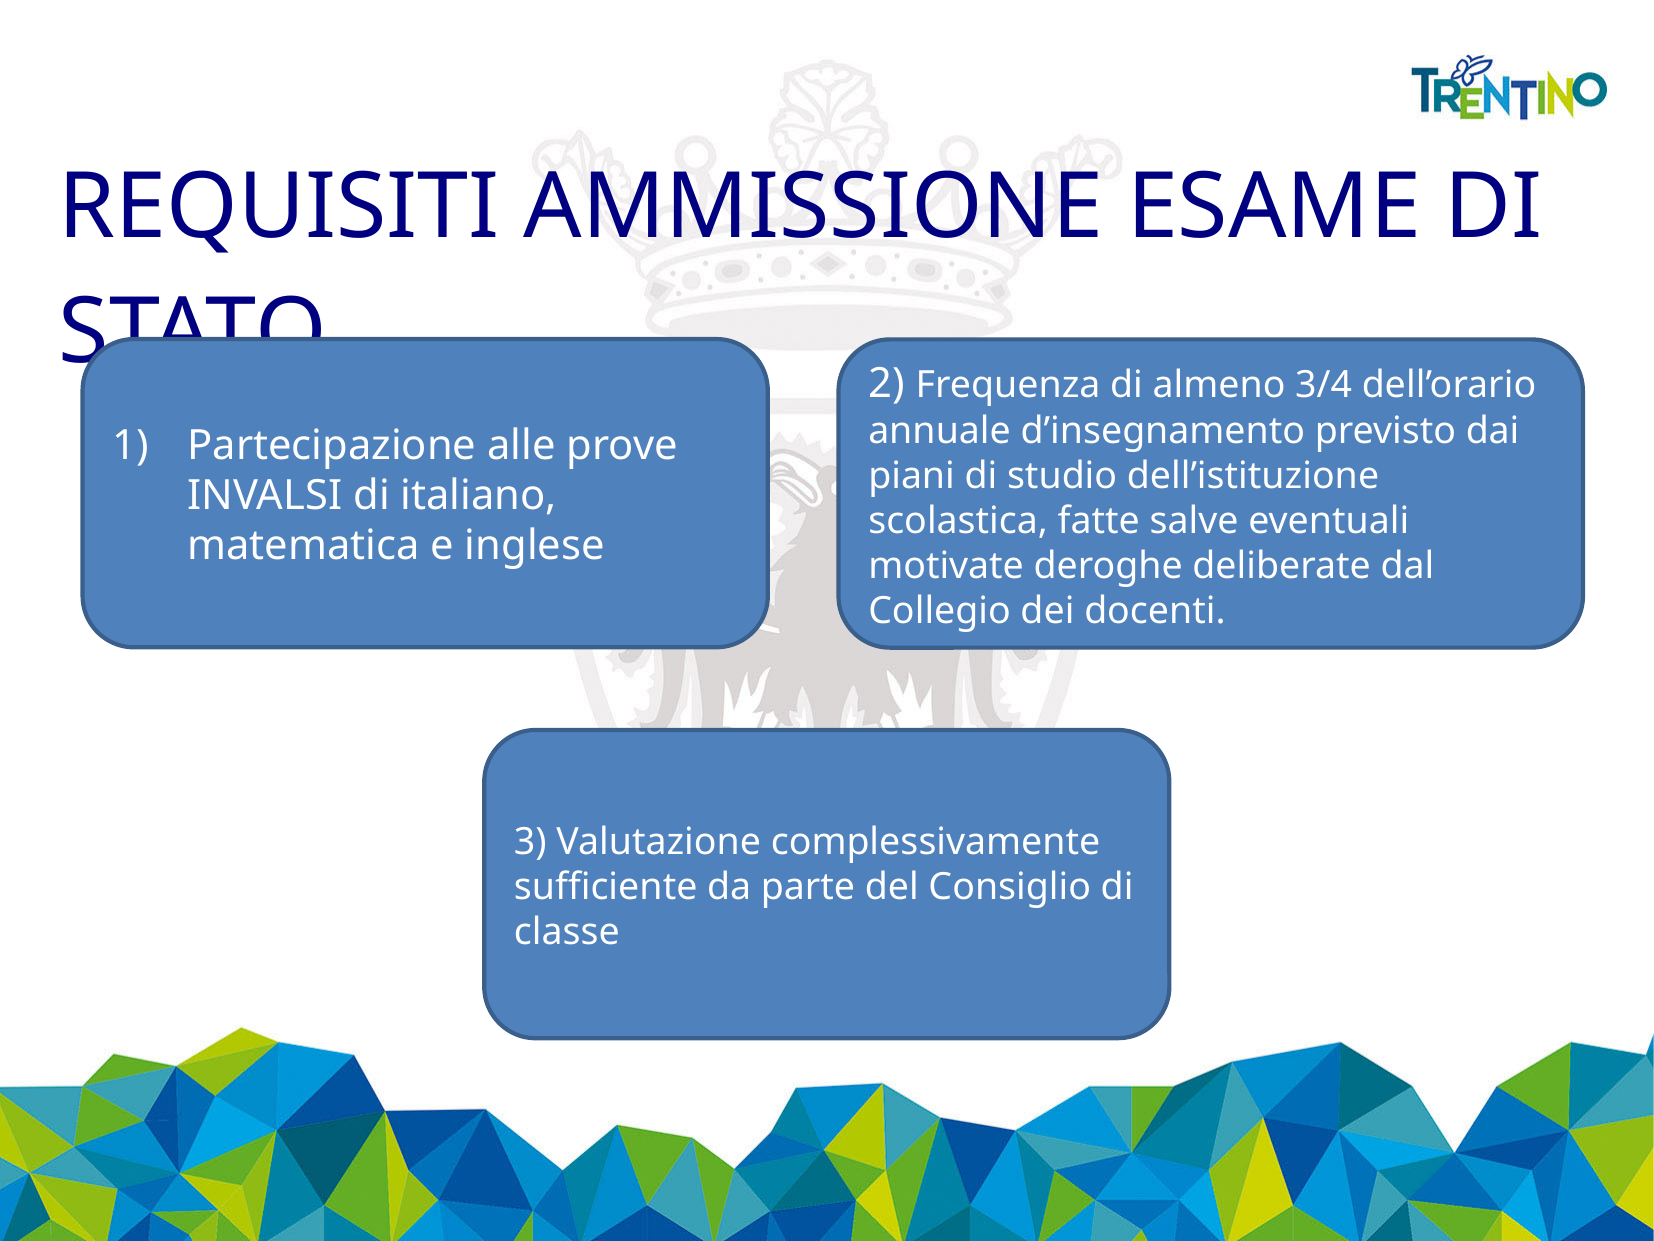

Requisiti ammissione esame di stato
Partecipazione alle prove INVALSI di italiano, matematica e inglese
2) Frequenza di almeno 3/4 dell’orario annuale d’insegnamento previsto dai piani di studio dell’istituzione scolastica, fatte salve eventuali motivate deroghe deliberate dal Collegio dei docenti.
3) Valutazione complessivamente sufficiente da parte del Consiglio di classe